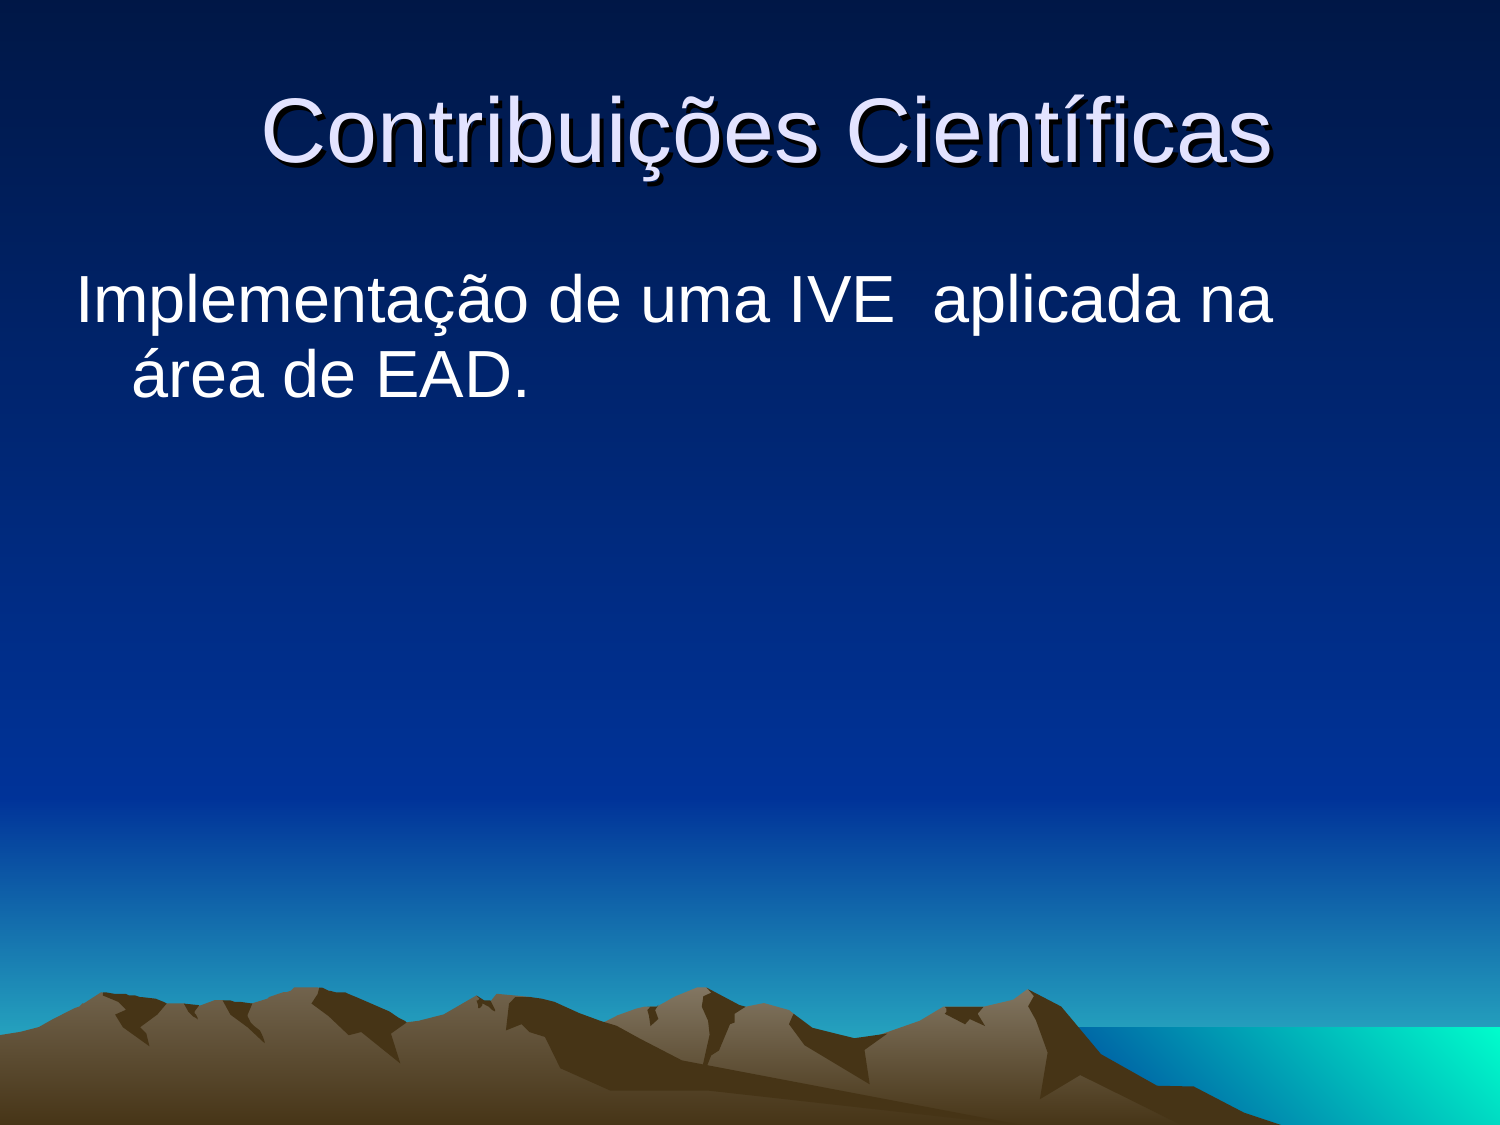

# Contribuições Científicas
Implementação de uma IVE aplicada na área de EAD.